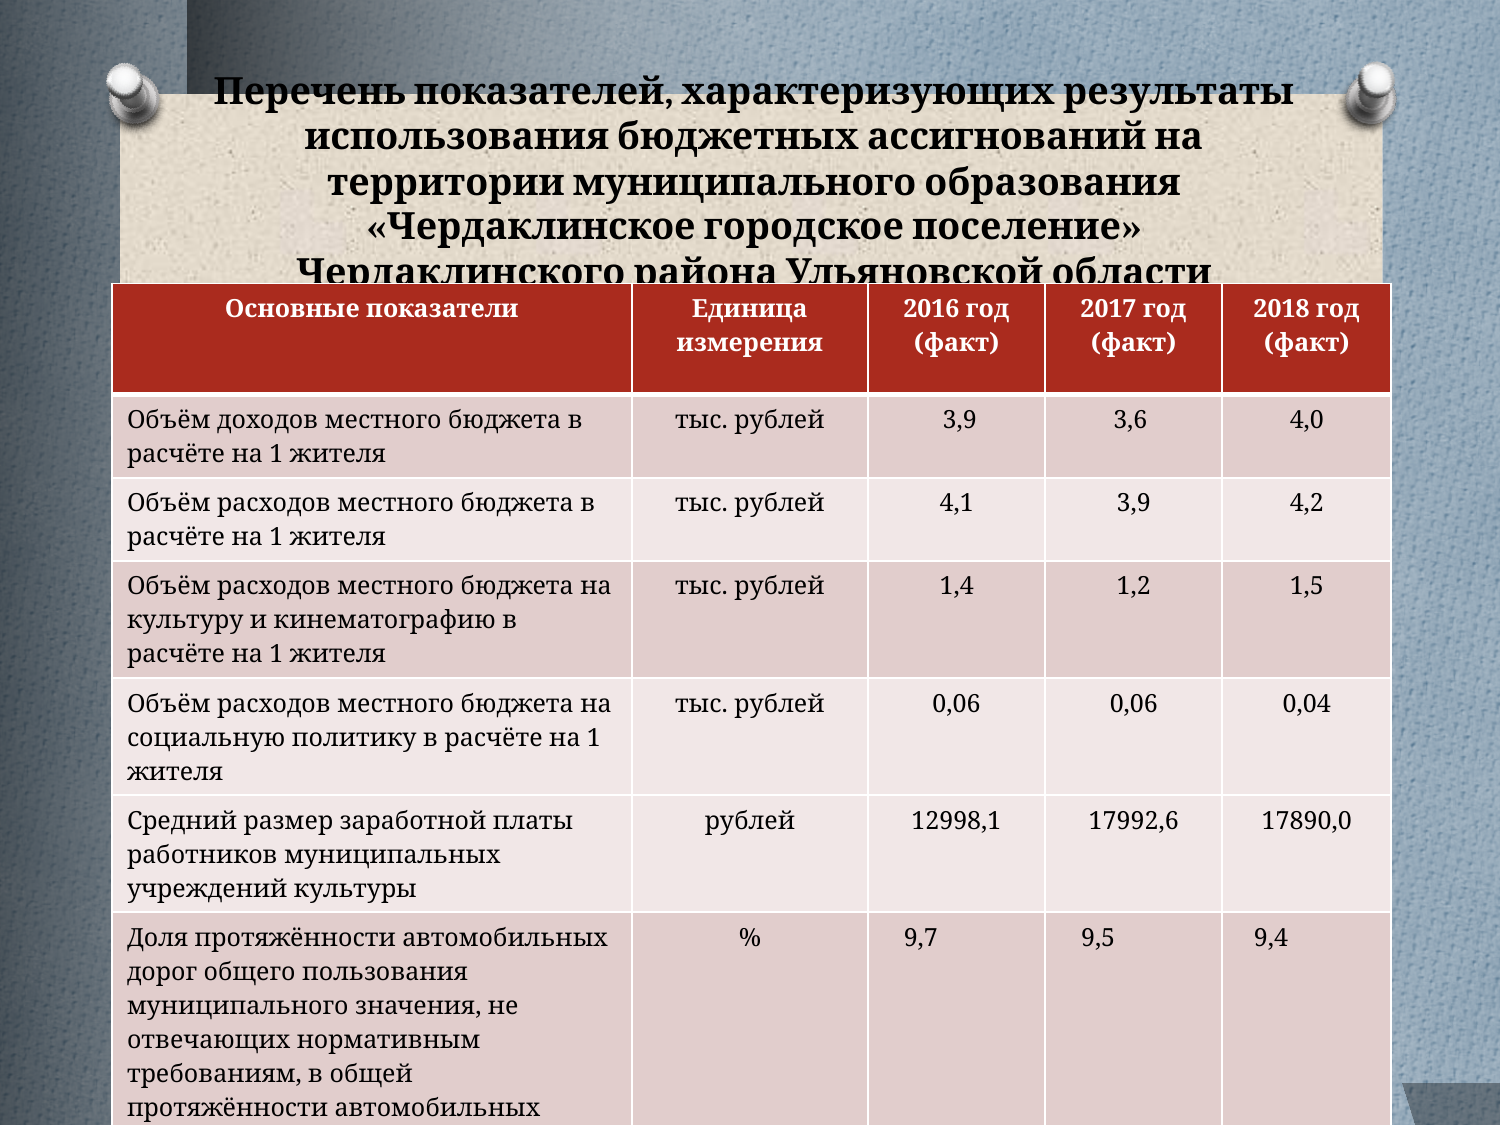

Перечень показателей, характеризующих результаты использования бюджетных ассигнований на территории муниципального образования «Чердаклинское городское поселение» Чердаклинского района Ульяновской области
| Основные показатели | Единица измерения | 2016 год (факт) | 2017 год (факт) | 2018 год (факт) |
| --- | --- | --- | --- | --- |
| Объём доходов местного бюджета в расчёте на 1 жителя | тыс. рублей | 3,9 | 3,6 | 4,0 |
| Объём расходов местного бюджета в расчёте на 1 жителя | тыс. рублей | 4,1 | 3,9 | 4,2 |
| Объём расходов местного бюджета на культуру и кинематографию в расчёте на 1 жителя | тыс. рублей | 1,4 | 1,2 | 1,5 |
| Объём расходов местного бюджета на социальную политику в расчёте на 1 жителя | тыс. рублей | 0,06 | 0,06 | 0,04 |
| Средний размер заработной платы работников муниципальных учреждений культуры | рублей | 12998,1 | 17992,6 | 17890,0 |
| Доля протяжённости автомобильных дорог общего пользования муниципального значения, не отвечающих нормативным требованиям, в общей протяжённости автомобильных дорог | % | 9,7 | 9,5 | 9,4 |
| Количество спортивных сооружений на 100 тысяч человек населения | единиц | 21,6 | 21,6 | 21,6 |